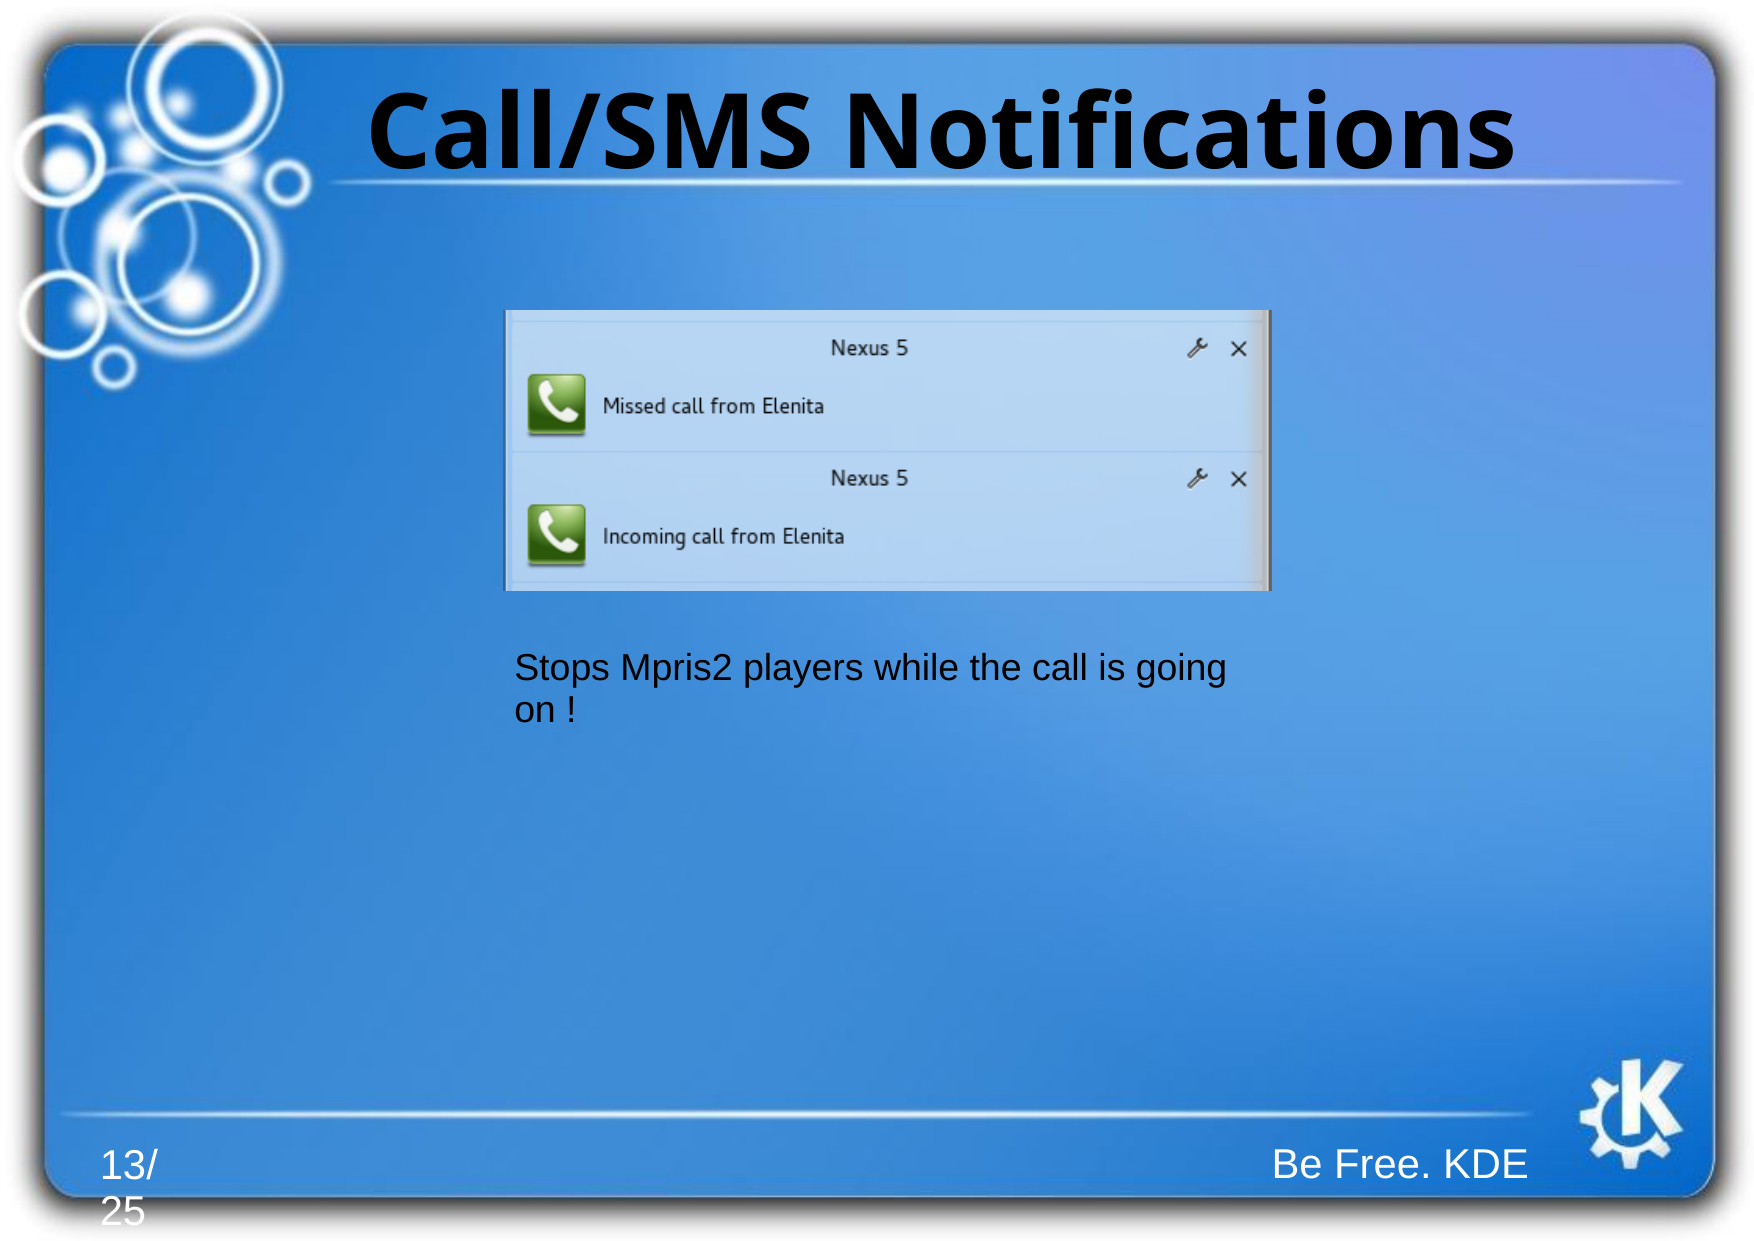

Call/SMS Notifications
Stops Mpris2 players while the call is going on !